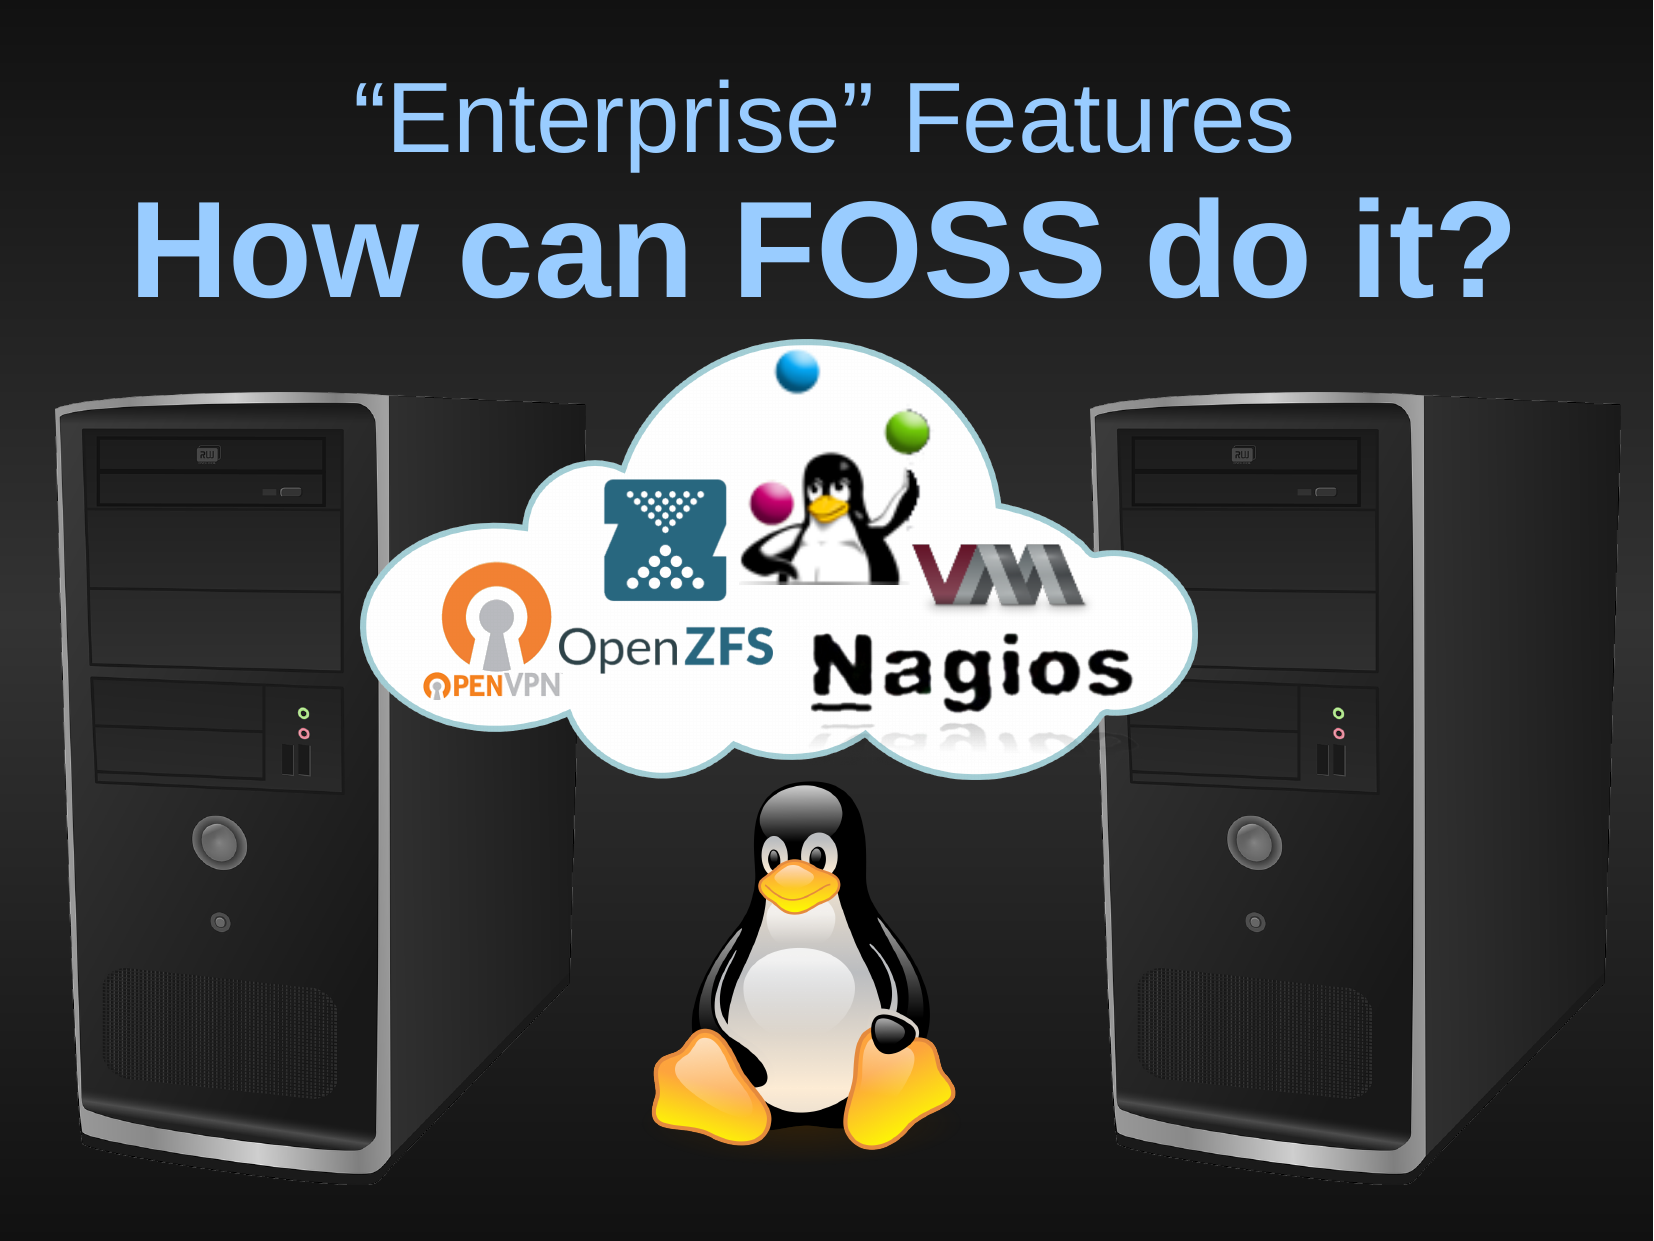

# “Enterprise” Features How can FOSS do it?